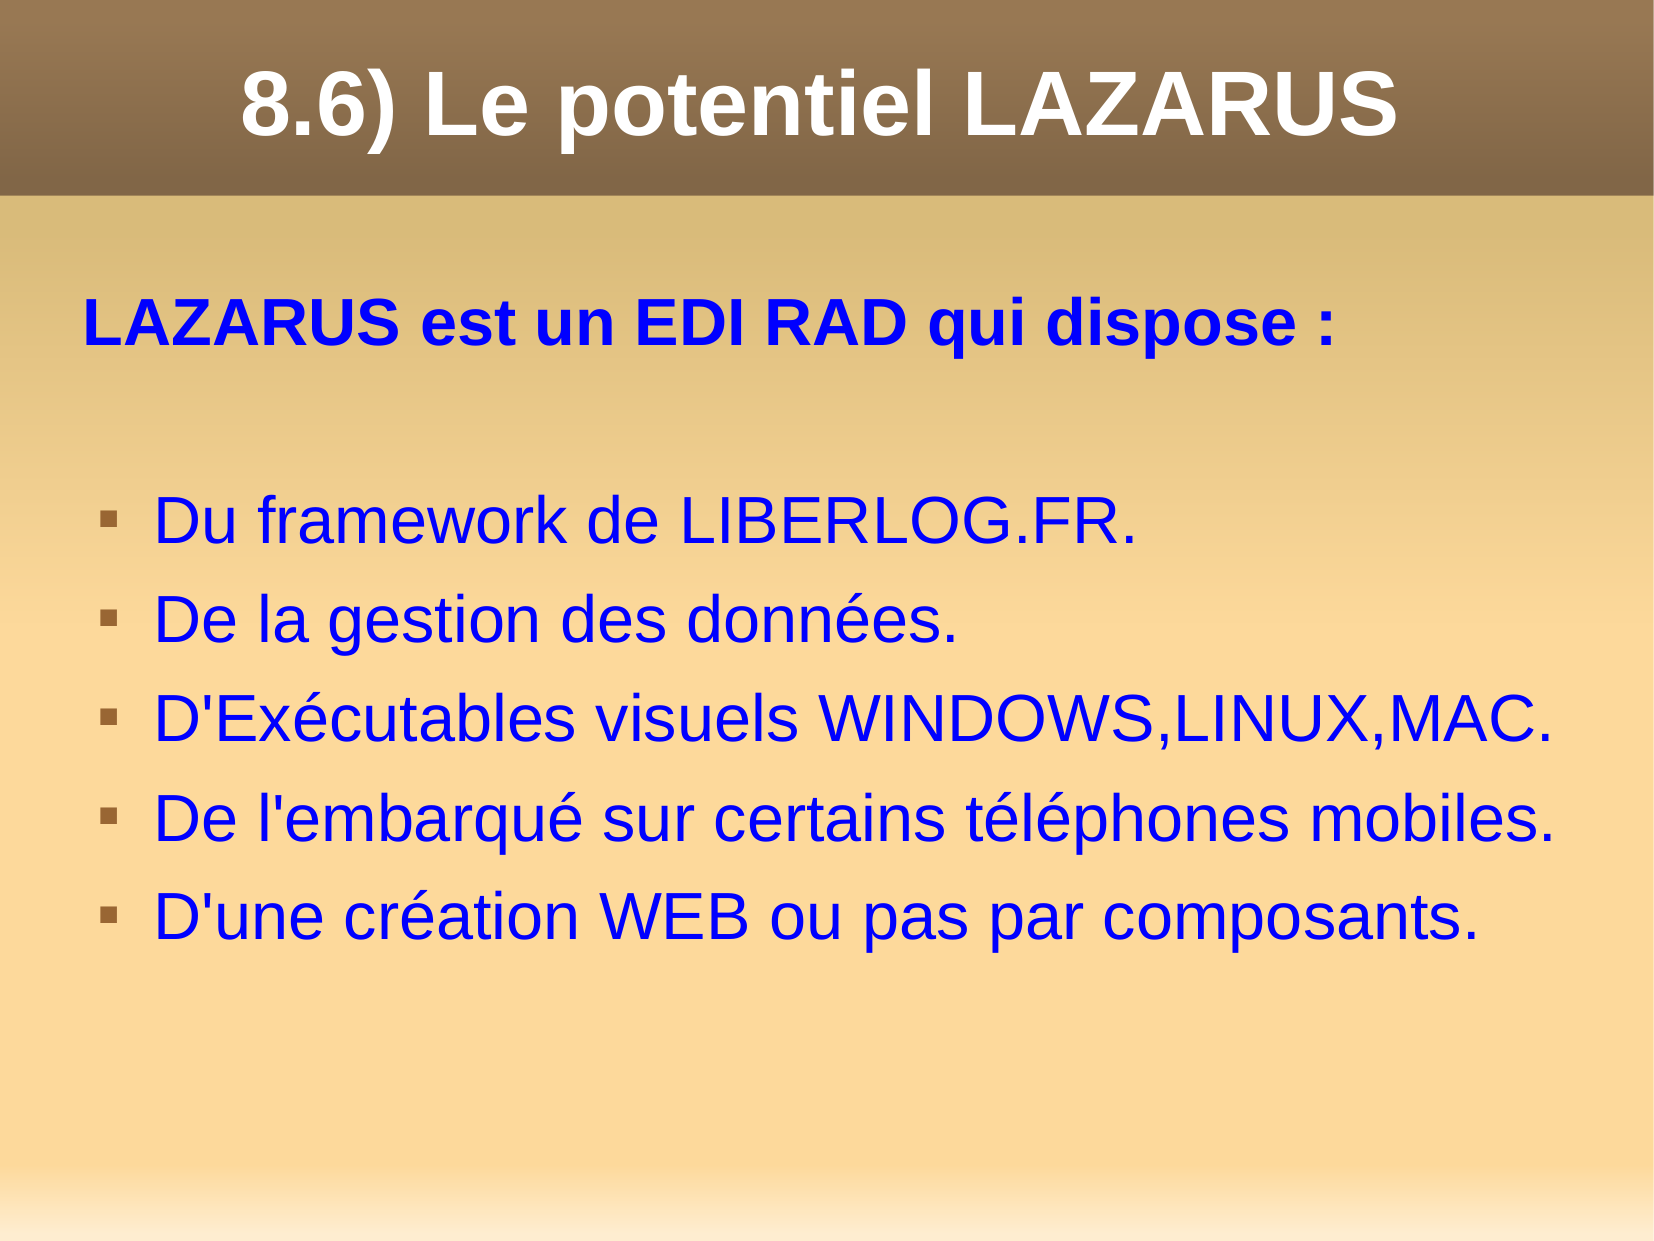

# 8.6) Le potentiel LAZARUS
LAZARUS est un EDI RAD qui dispose :
Du framework de LIBERLOG.FR.
De la gestion des données.
D'Exécutables visuels WINDOWS,LINUX,MAC.
De l'embarqué sur certains téléphones mobiles.
D'une création WEB ou pas par composants.